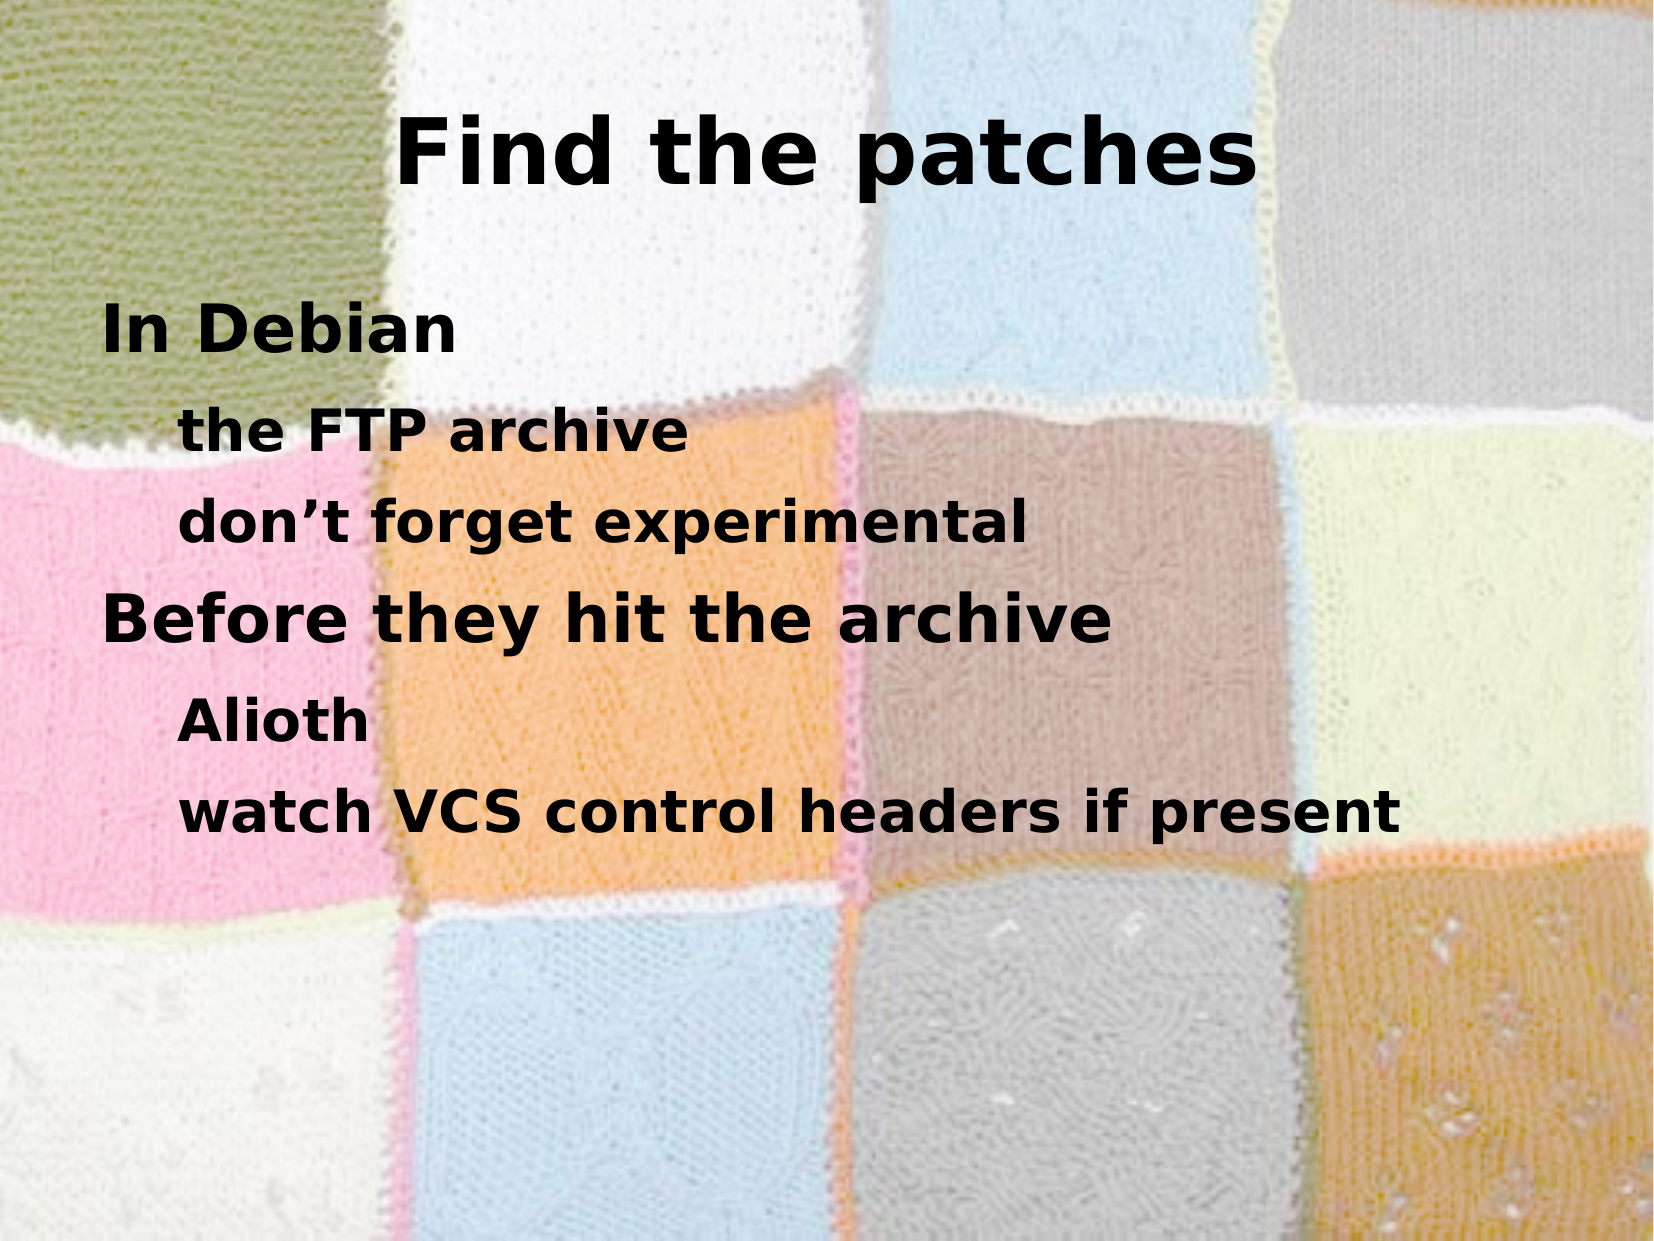

# Find the patches
In Debian
the FTP archive
don’t forget experimental
Before they hit the archive
Alioth
watch VCS control headers if present